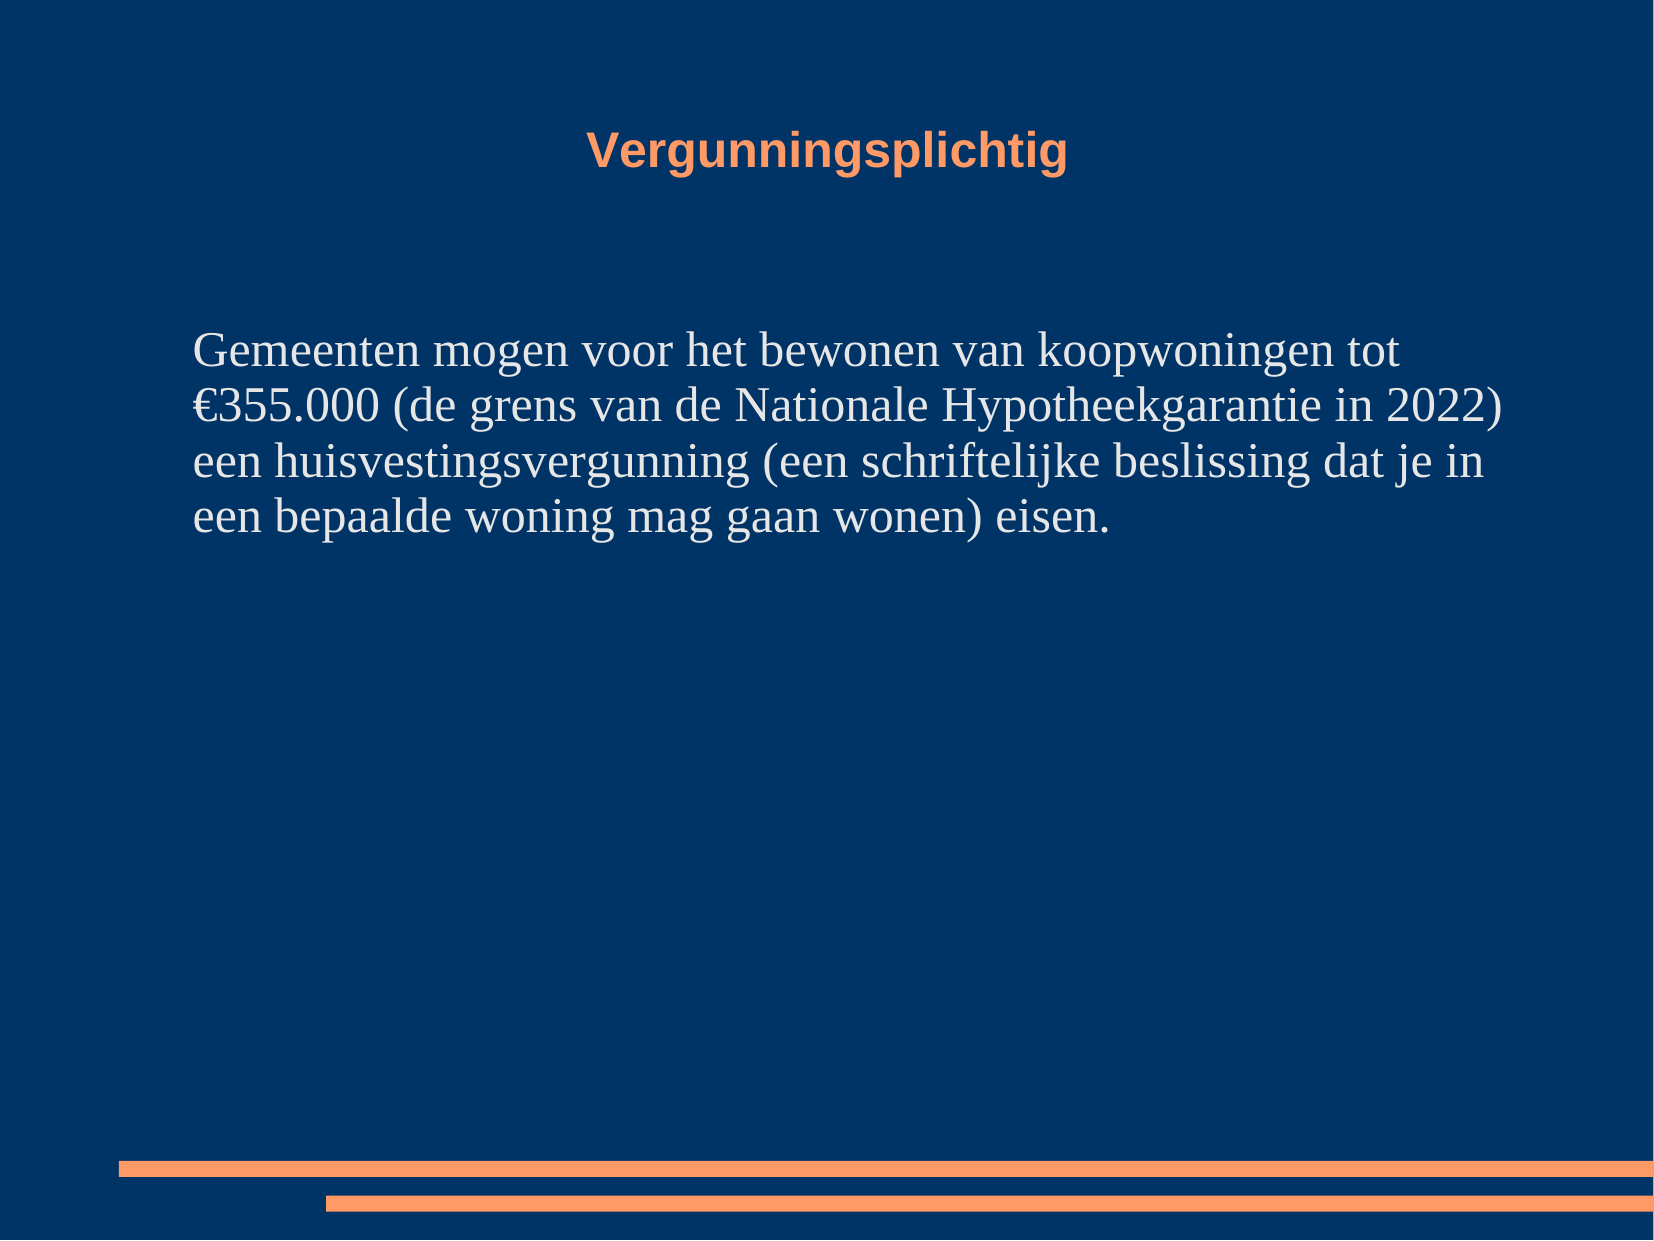

# Vergunningsplichtig
Gemeenten mogen voor het bewonen van koopwoningen tot €355.000 (de grens van de Nationale Hypotheekgarantie in 2022) een huisvestingsvergunning (een schriftelijke beslissing dat je in een bepaalde woning mag gaan wonen) eisen.